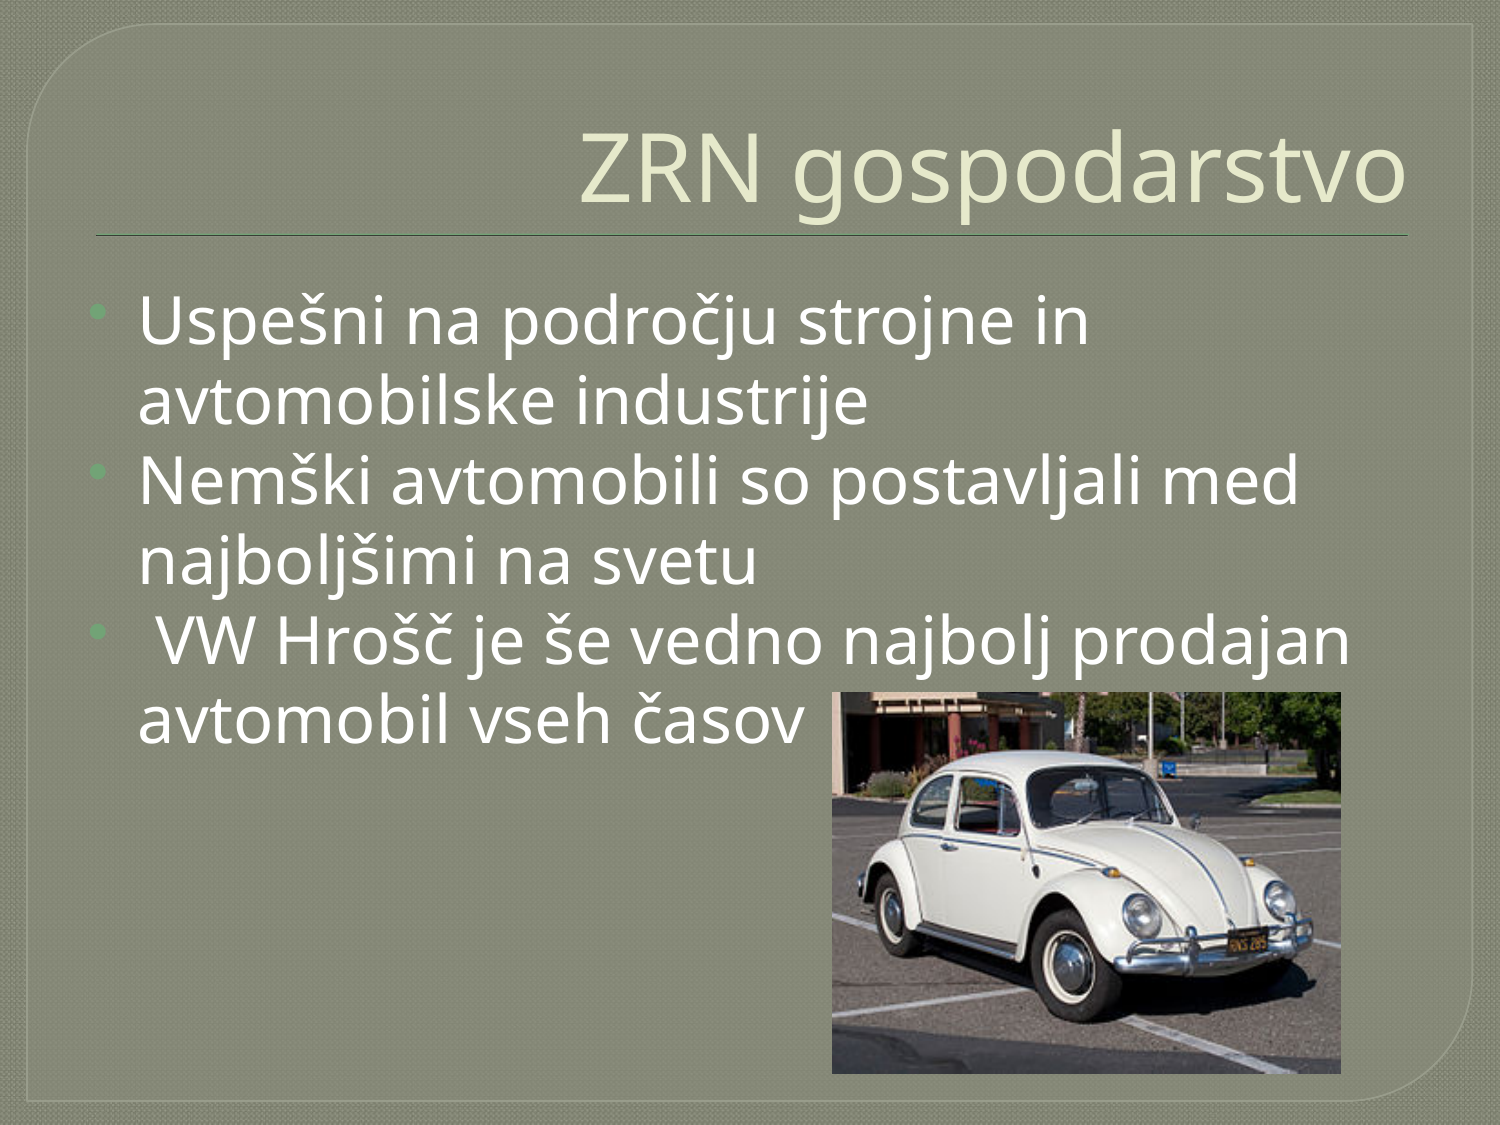

# ZRN gospodarstvo
Uspešni na področju strojne in avtomobilske industrije
Nemški avtomobili so postavljali med najboljšimi na svetu
 VW Hrošč je še vedno najbolj prodajan avtomobil vseh časov